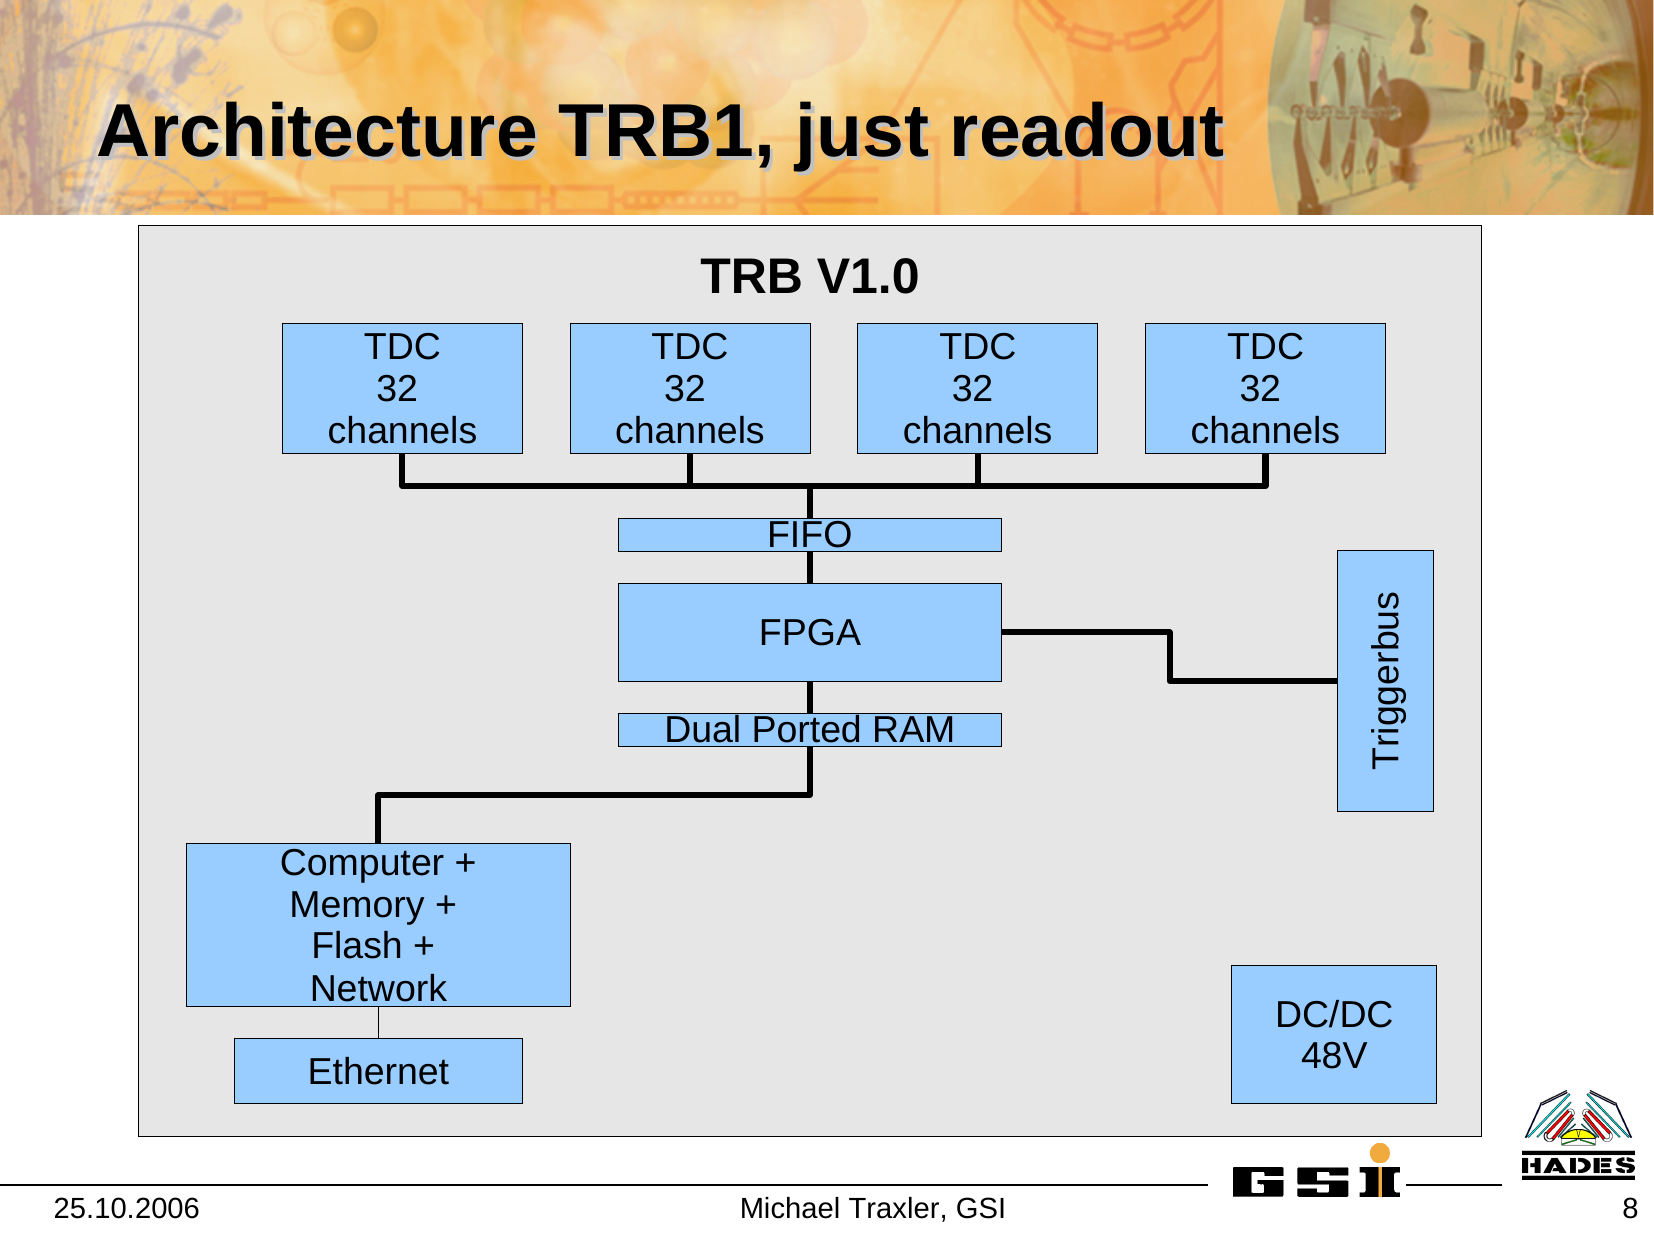

# Architecture TRB1, just readout
TRB V1.0
TDC
32
channels
TDC
32
channels
TDC
32
channels
TDC
32
channels
FIFO
FPGA
Triggerbus
Dual Ported RAM
Computer +
Memory +
Flash +
Network
Ethernet
DC/DC
48V
25.10.2006
Michael Traxler, GSI
8